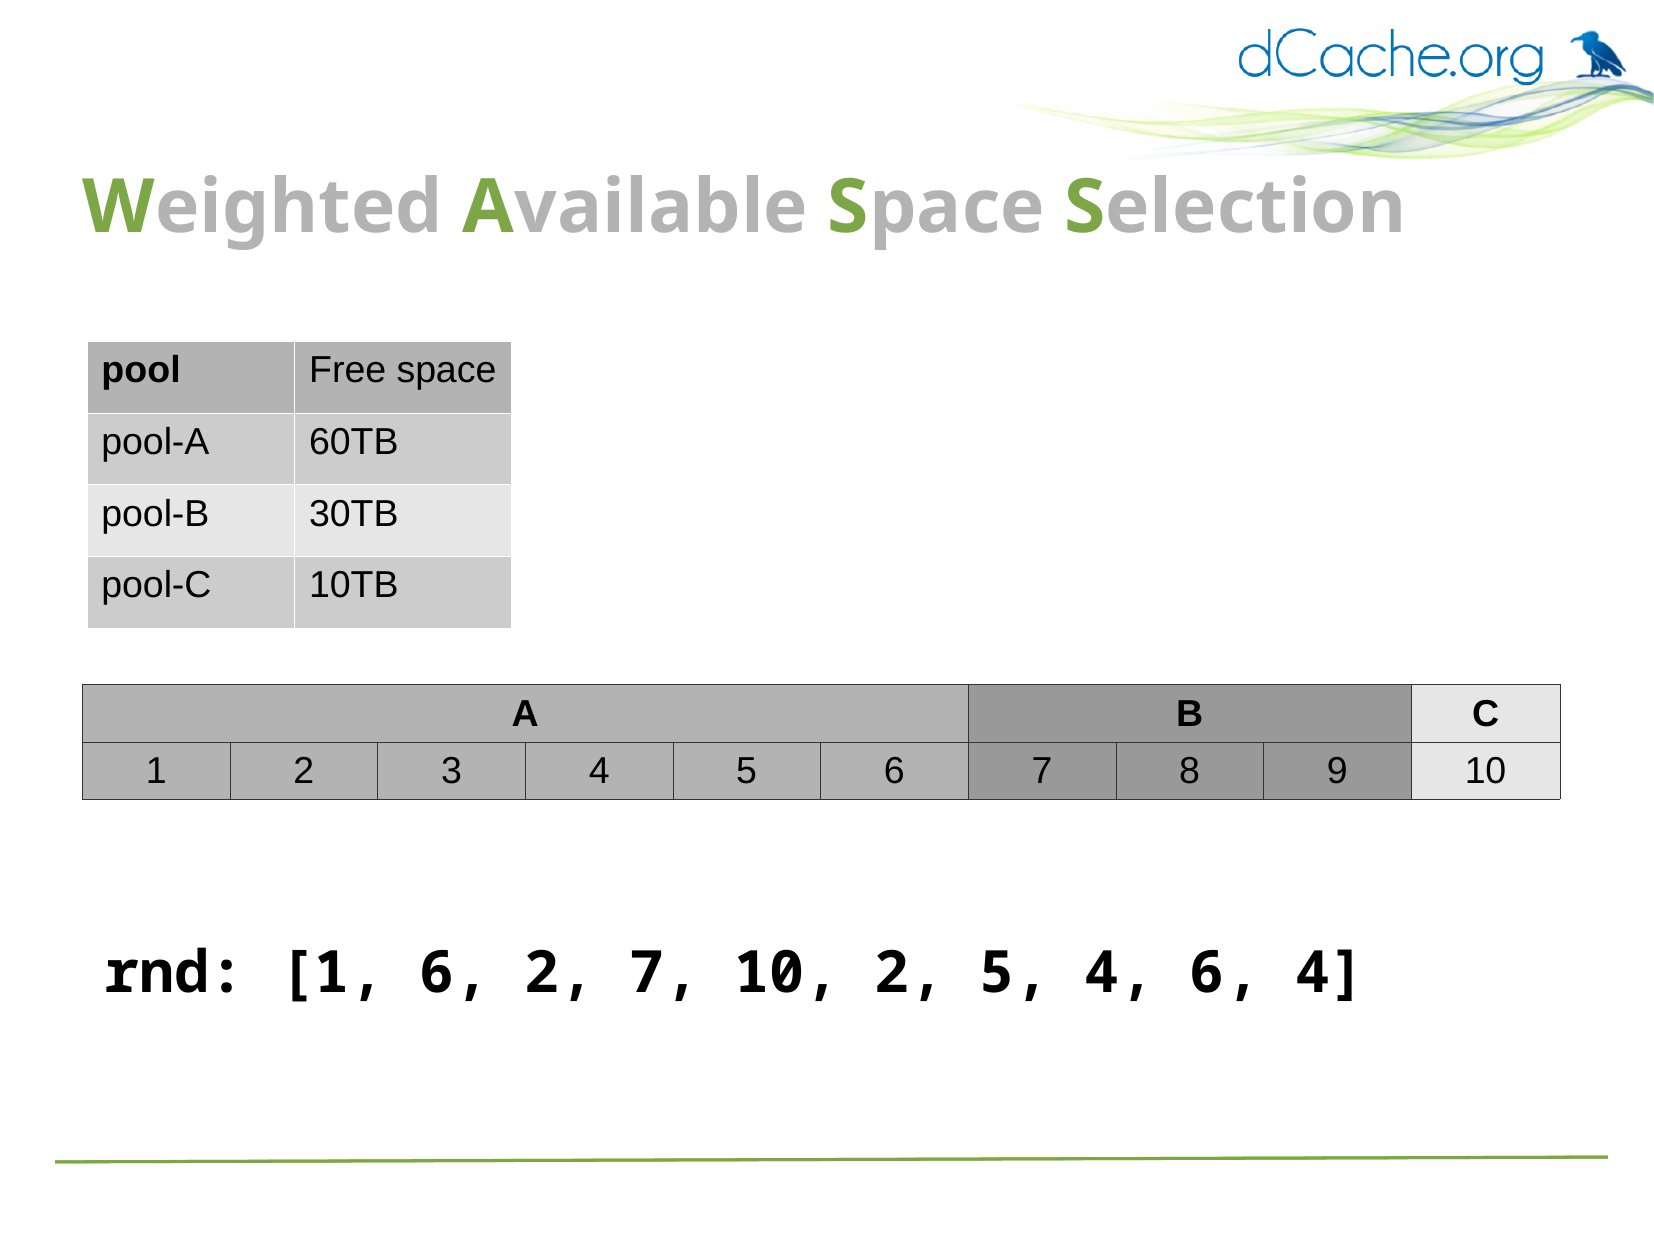

# Weighted Available Space Selection
| pool | Free space |
| --- | --- |
| pool-A | 60TB |
| pool-B | 30TB |
| pool-C | 10TB |
| A | | | | | | B | | | C |
| --- | --- | --- | --- | --- | --- | --- | --- | --- | --- |
| 1 | 2 | 3 | 4 | 5 | 6 | 7 | 8 | 9 | 10 |
rnd: [1, 6, 2, 7, 10, 2, 5, 4, 6, 4]